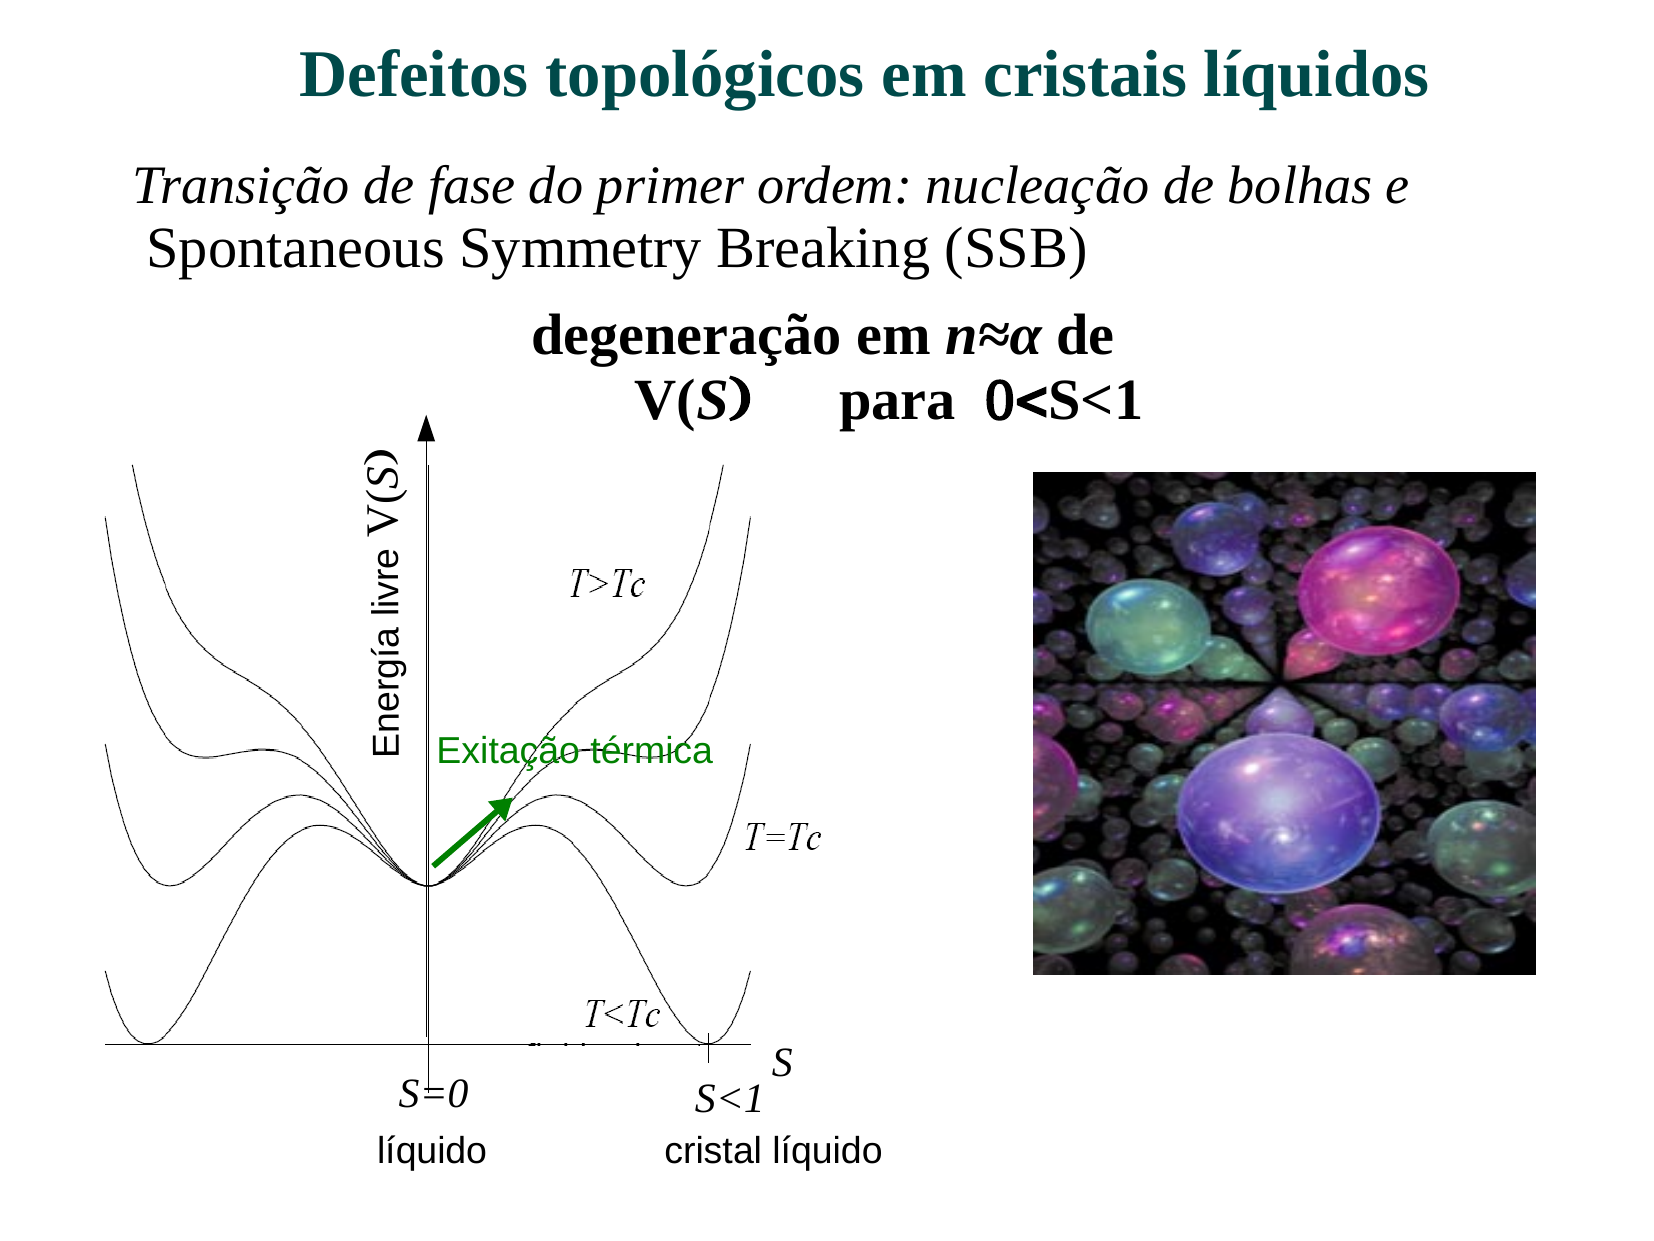

Defeitos topológicos em cristais líquidos
Transição de fase do primer ordem: nucleação de bolhas e
 Spontaneous Symmetry Breaking (SSB)
 degeneração em n≈α de 			V(S) para 0<S<1
Energía livre V(S)
Exitação térmica
S
S=0
S<1
líquido
cristal líquido